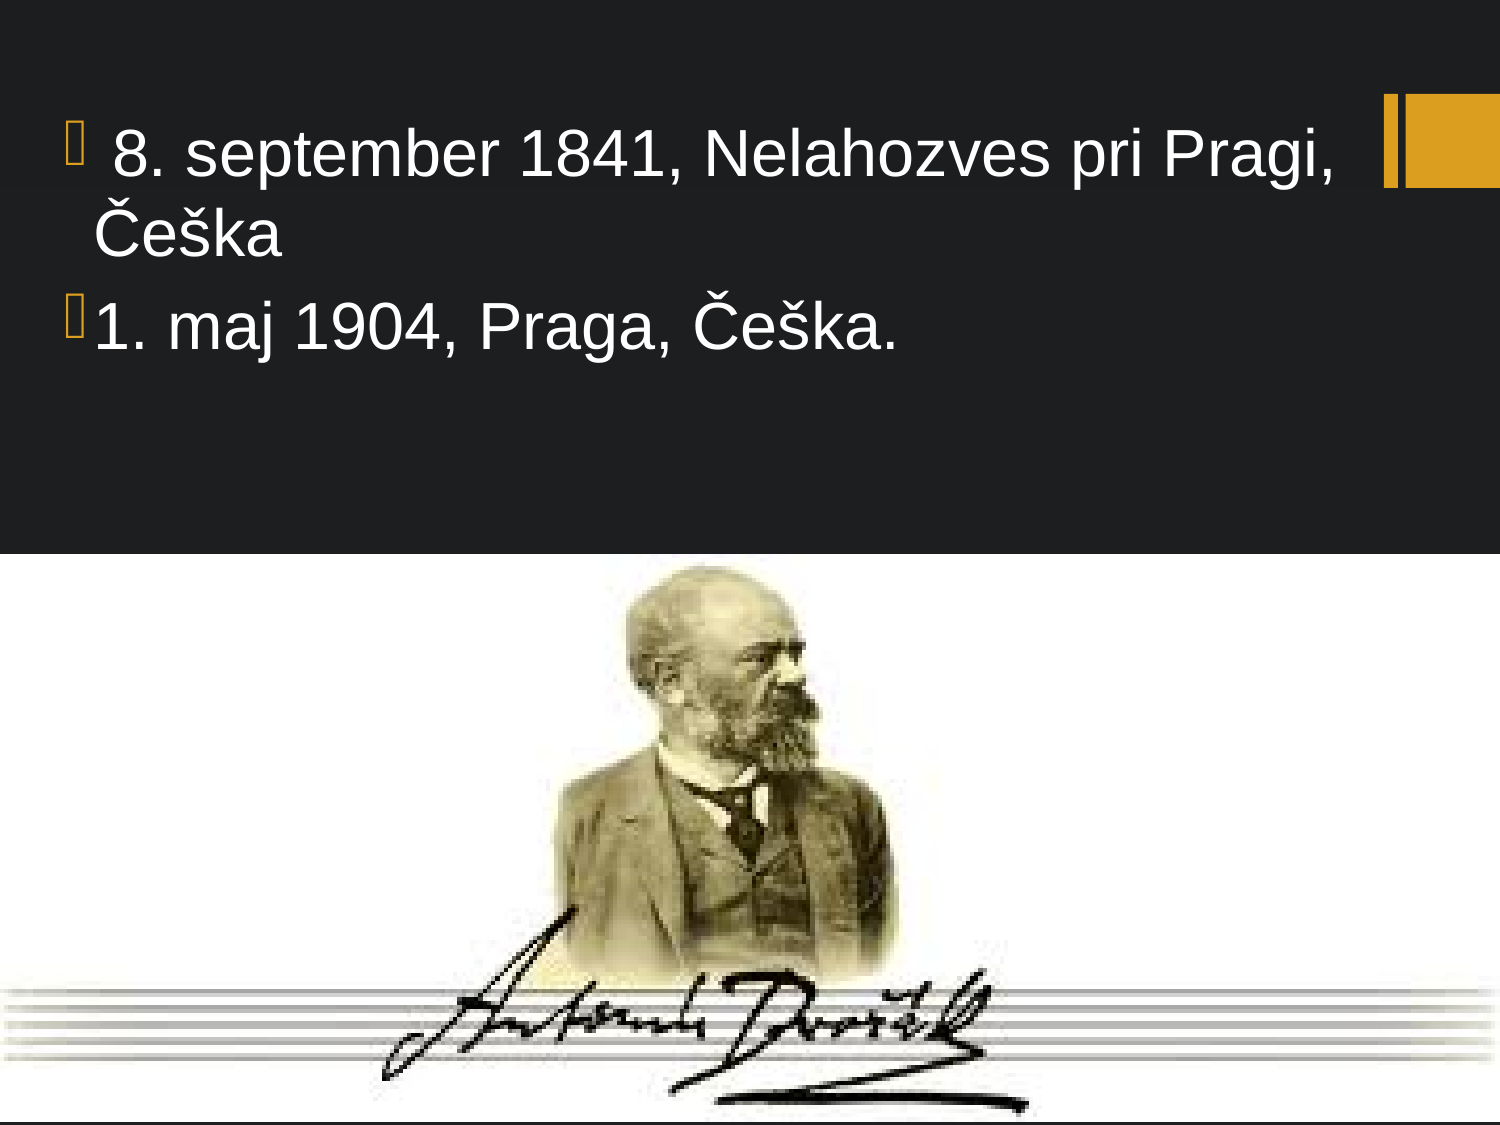

# 8. september 1841, Nelahozves pri Pragi, Češka
1. maj 1904, Praga, Češka.